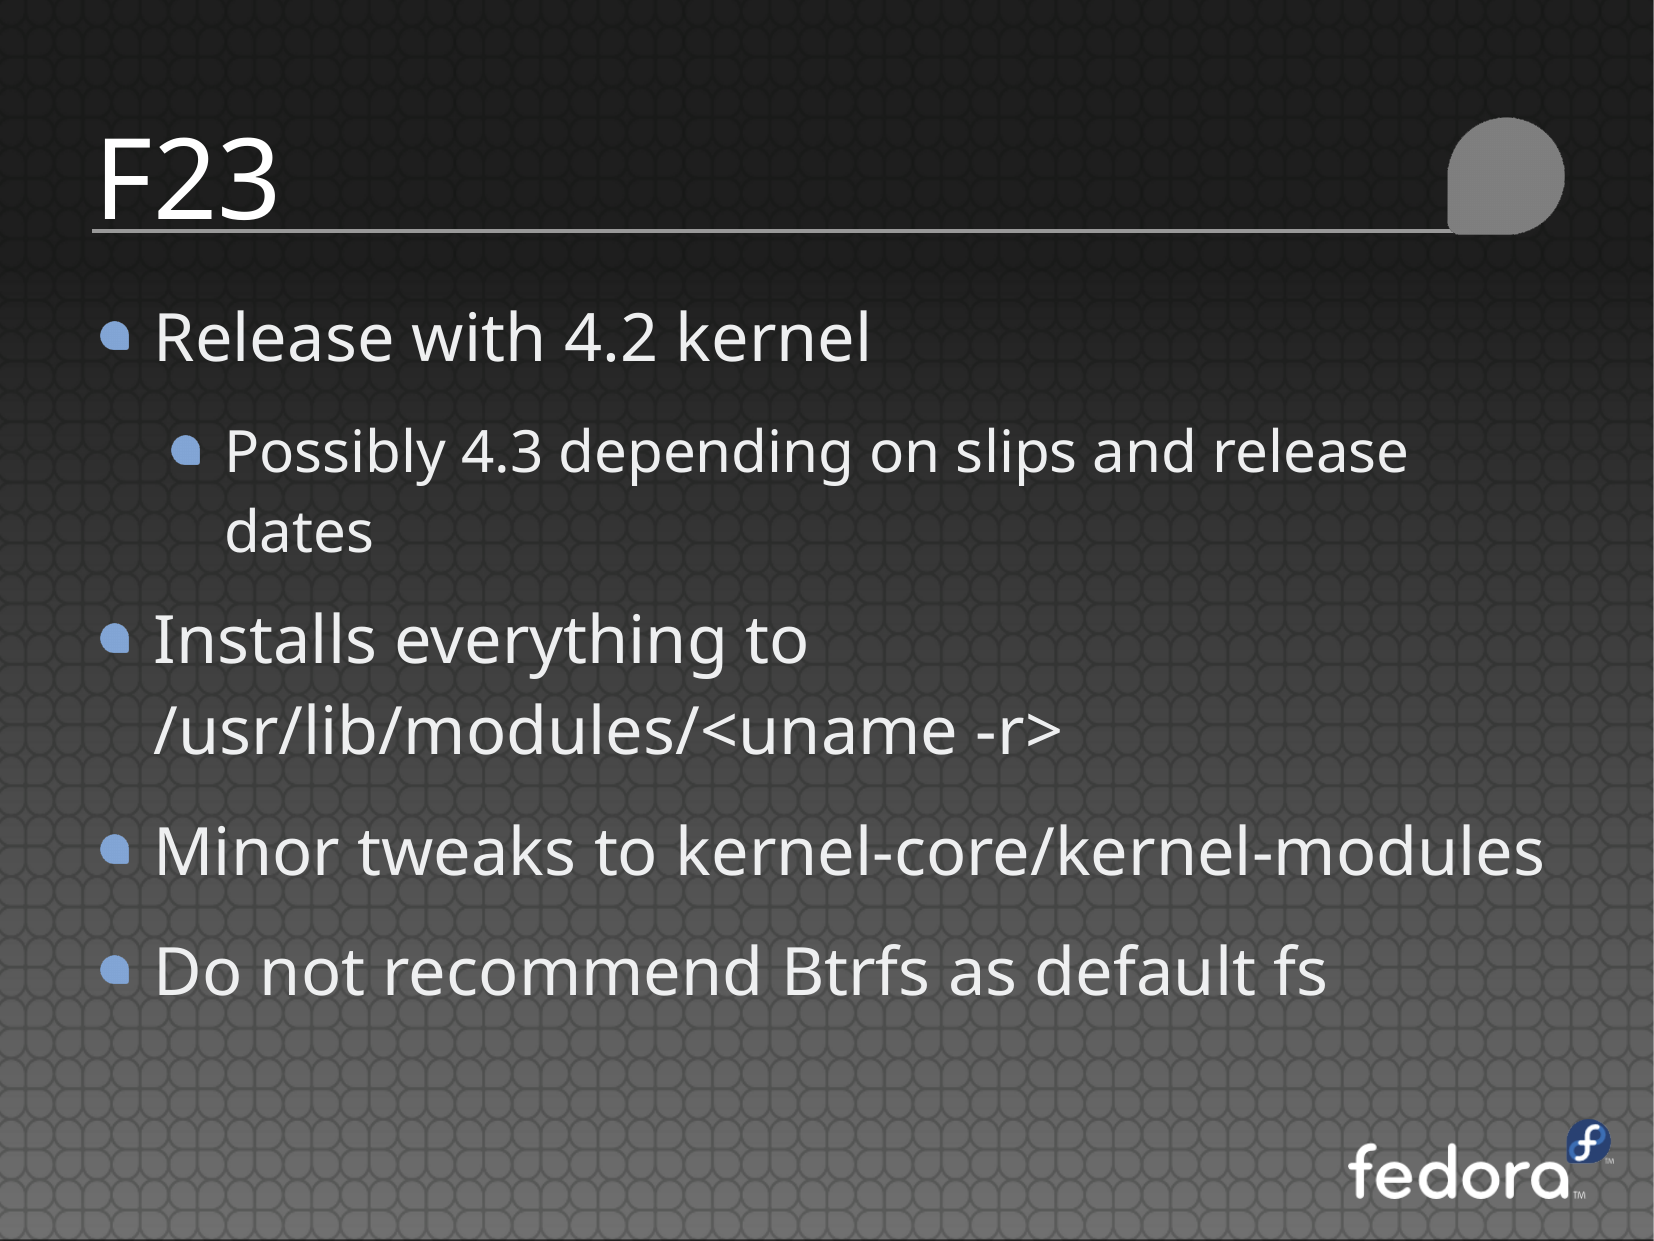

F23
# Release with 4.2 kernel
Possibly 4.3 depending on slips and release dates
Installs everything to /usr/lib/modules/<uname -r>
Minor tweaks to kernel-core/kernel-modules
Do not recommend Btrfs as default fs